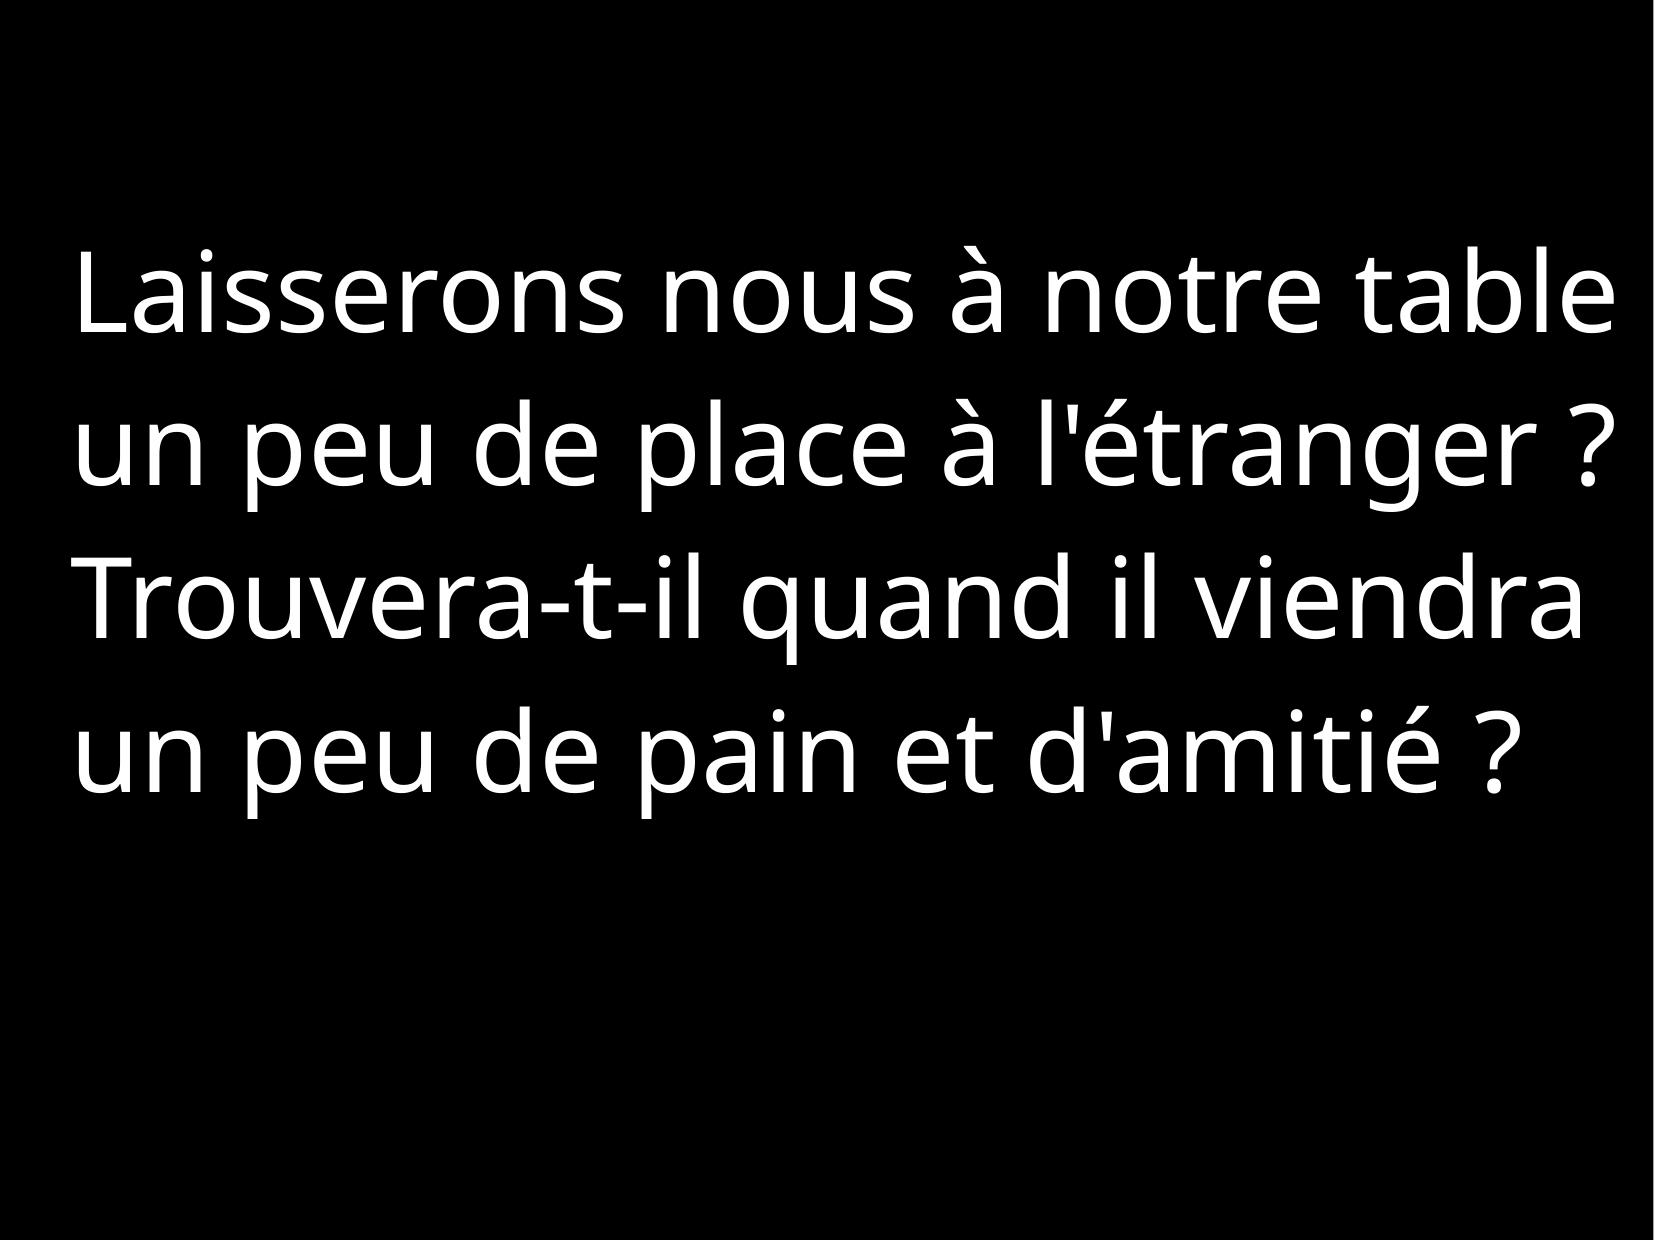

# Laisserons nous à notre table  un peu de place à l'étranger ? Trouvera-t-il quand il viendra  un peu de pain et d'amitié ?